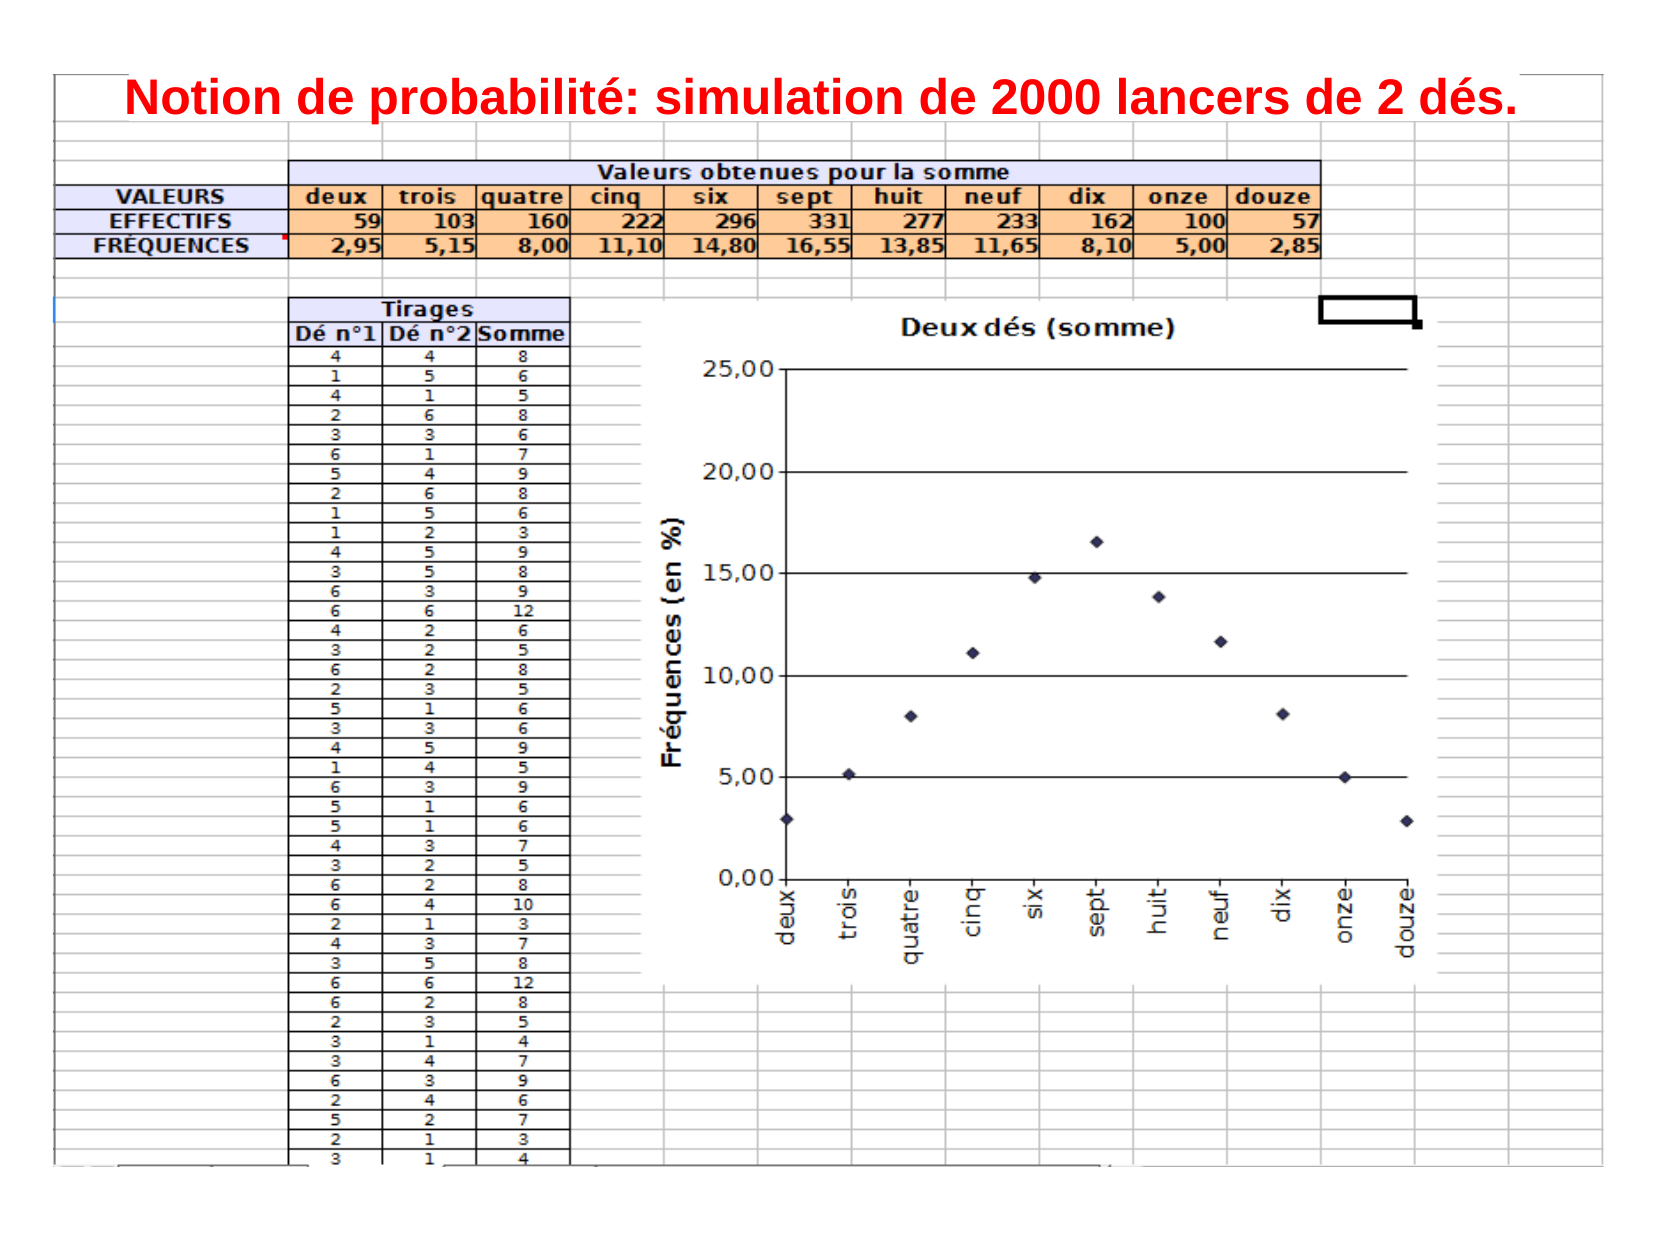

Notion de probabilité: simulation de 2000 lancers de 2 dés.